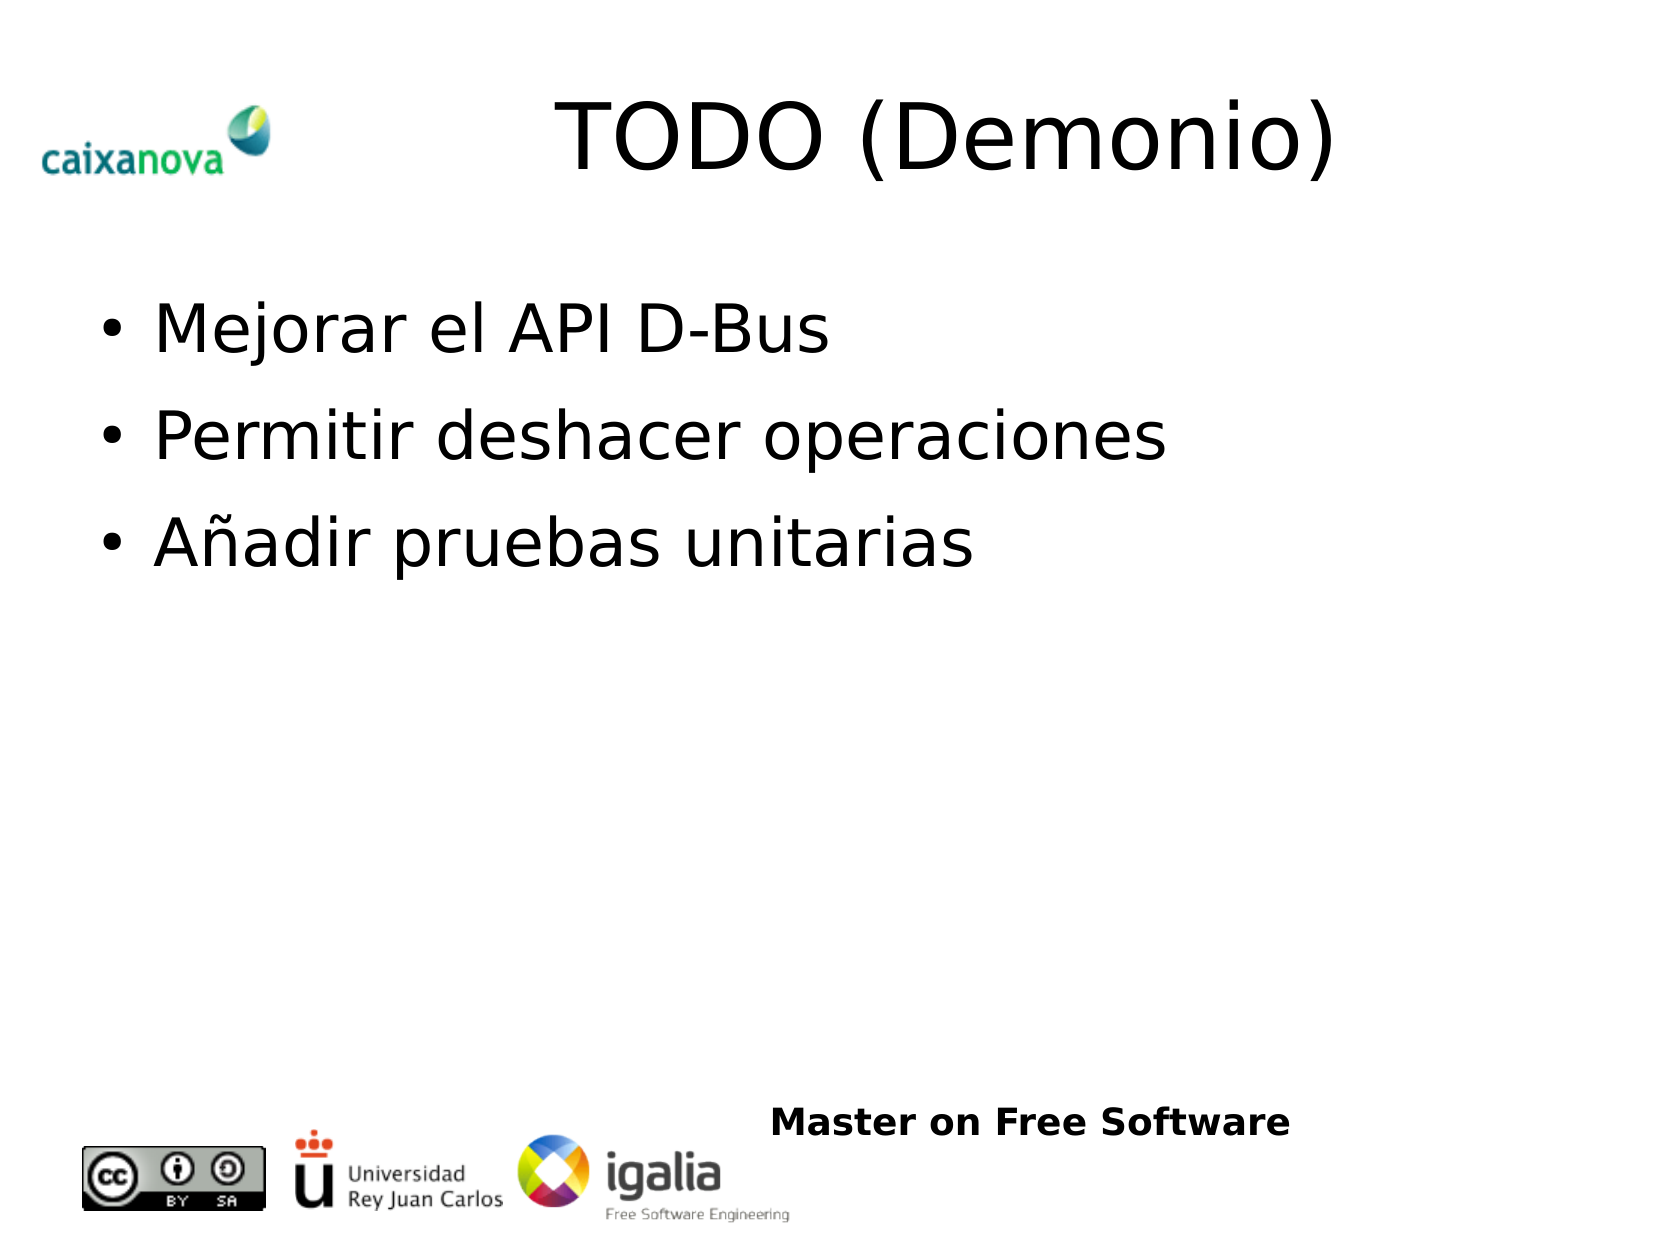

# TODO (Demonio)
Mejorar el API D-Bus
Permitir deshacer operaciones
Añadir pruebas unitarias